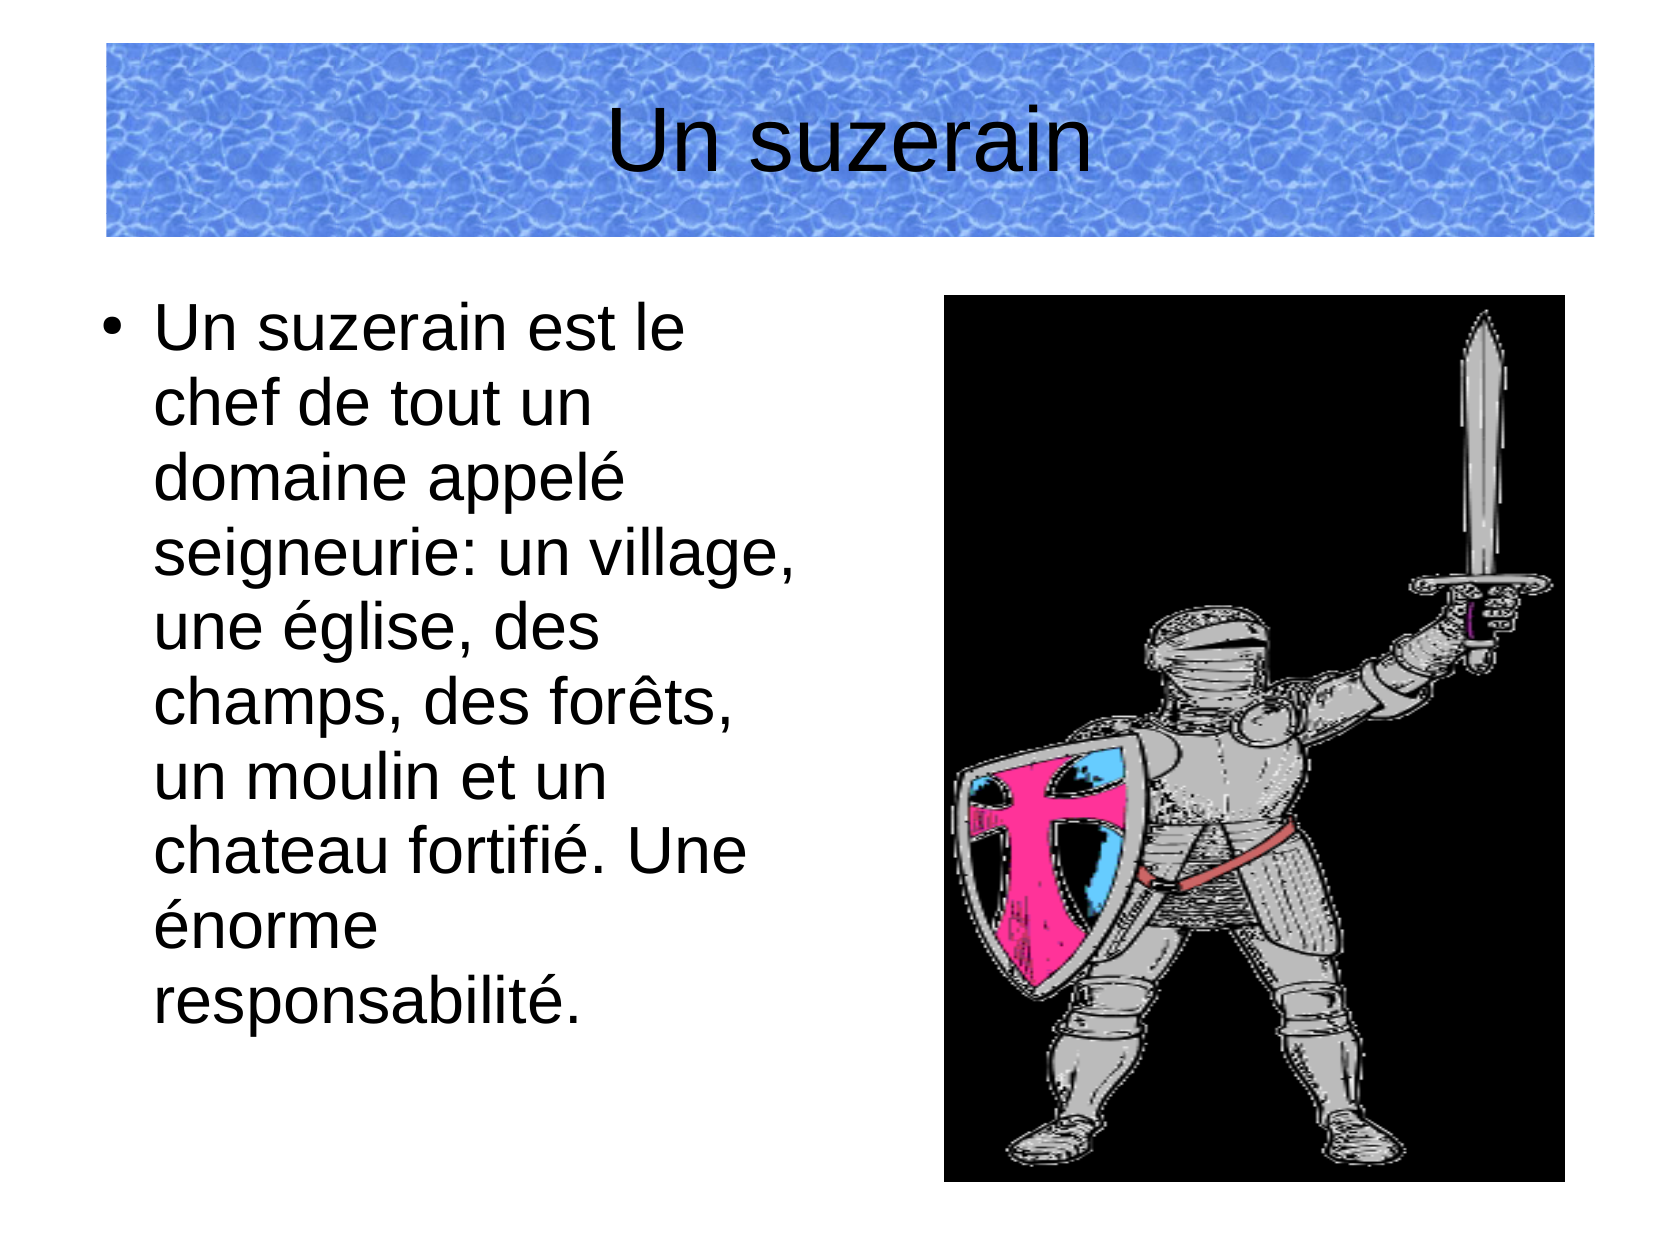

# Un suzerain
Un suzerain est le chef de tout un domaine appelé seigneurie: un village, une église, des champs, des forêts, un moulin et un chateau fortifié. Une énorme responsabilité.